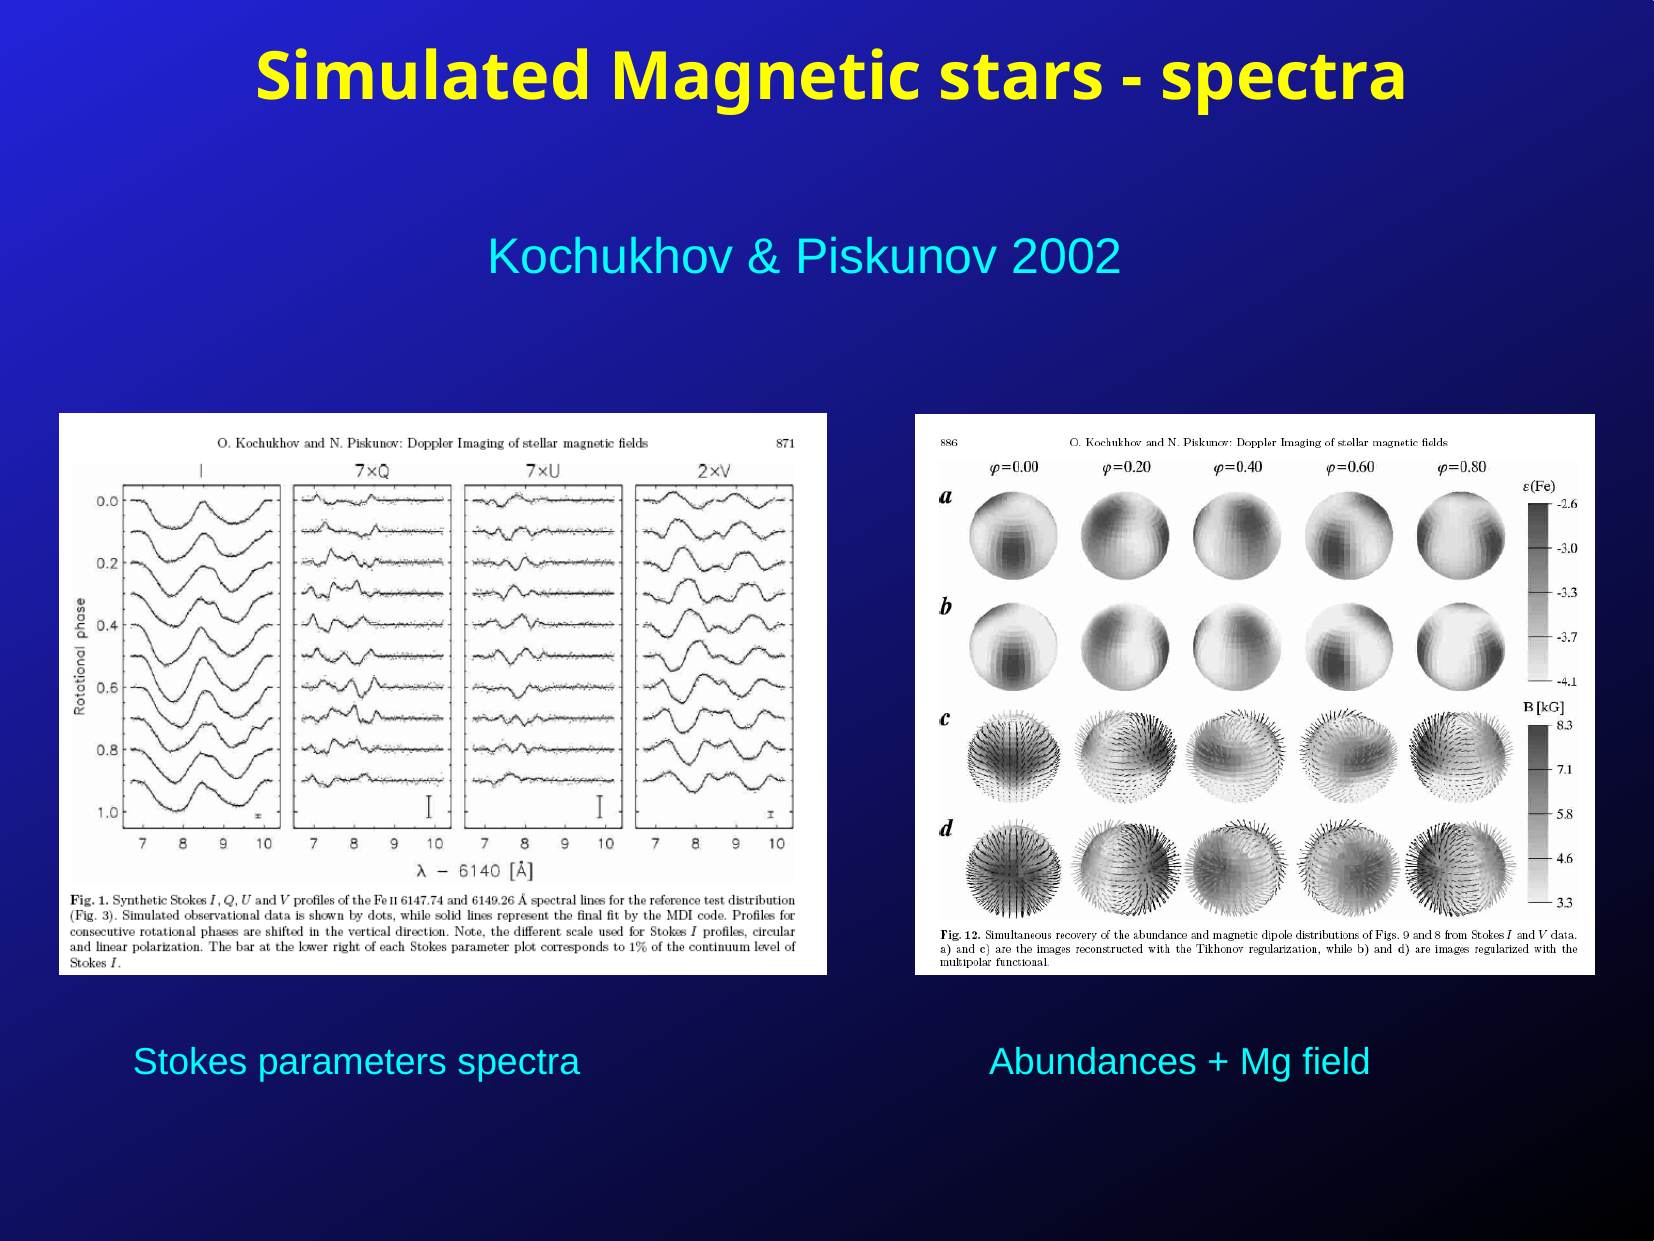

# Simulated Magnetic stars - spectra
Kochukhov & Piskunov 2002
Stokes parameters spectra
Abundances + Mg field